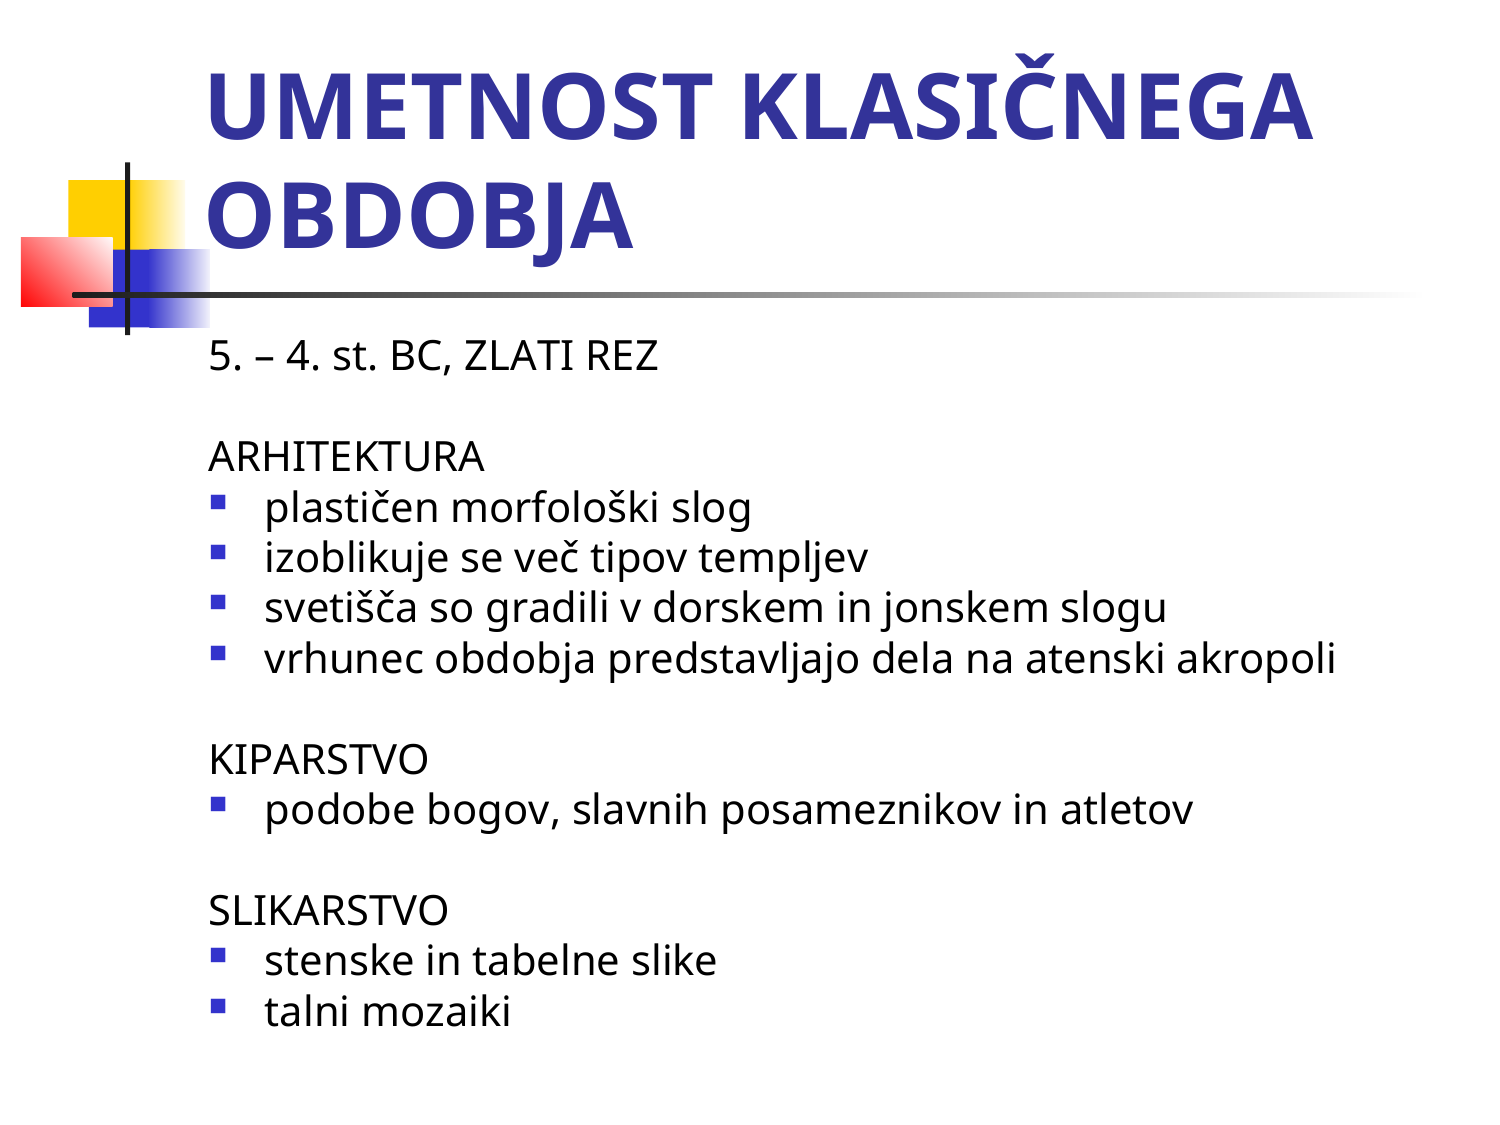

# UMETNOST KLASIČNEGA OBDOBJA
5. – 4. st. BC, ZLATI REZ
ARHITEKTURA
plastičen morfološki slog
izoblikuje se več tipov templjev
svetišča so gradili v dorskem in jonskem slogu
vrhunec obdobja predstavljajo dela na atenski akropoli
KIPARSTVO
podobe bogov, slavnih posameznikov in atletov
SLIKARSTVO
stenske in tabelne slike
talni mozaiki